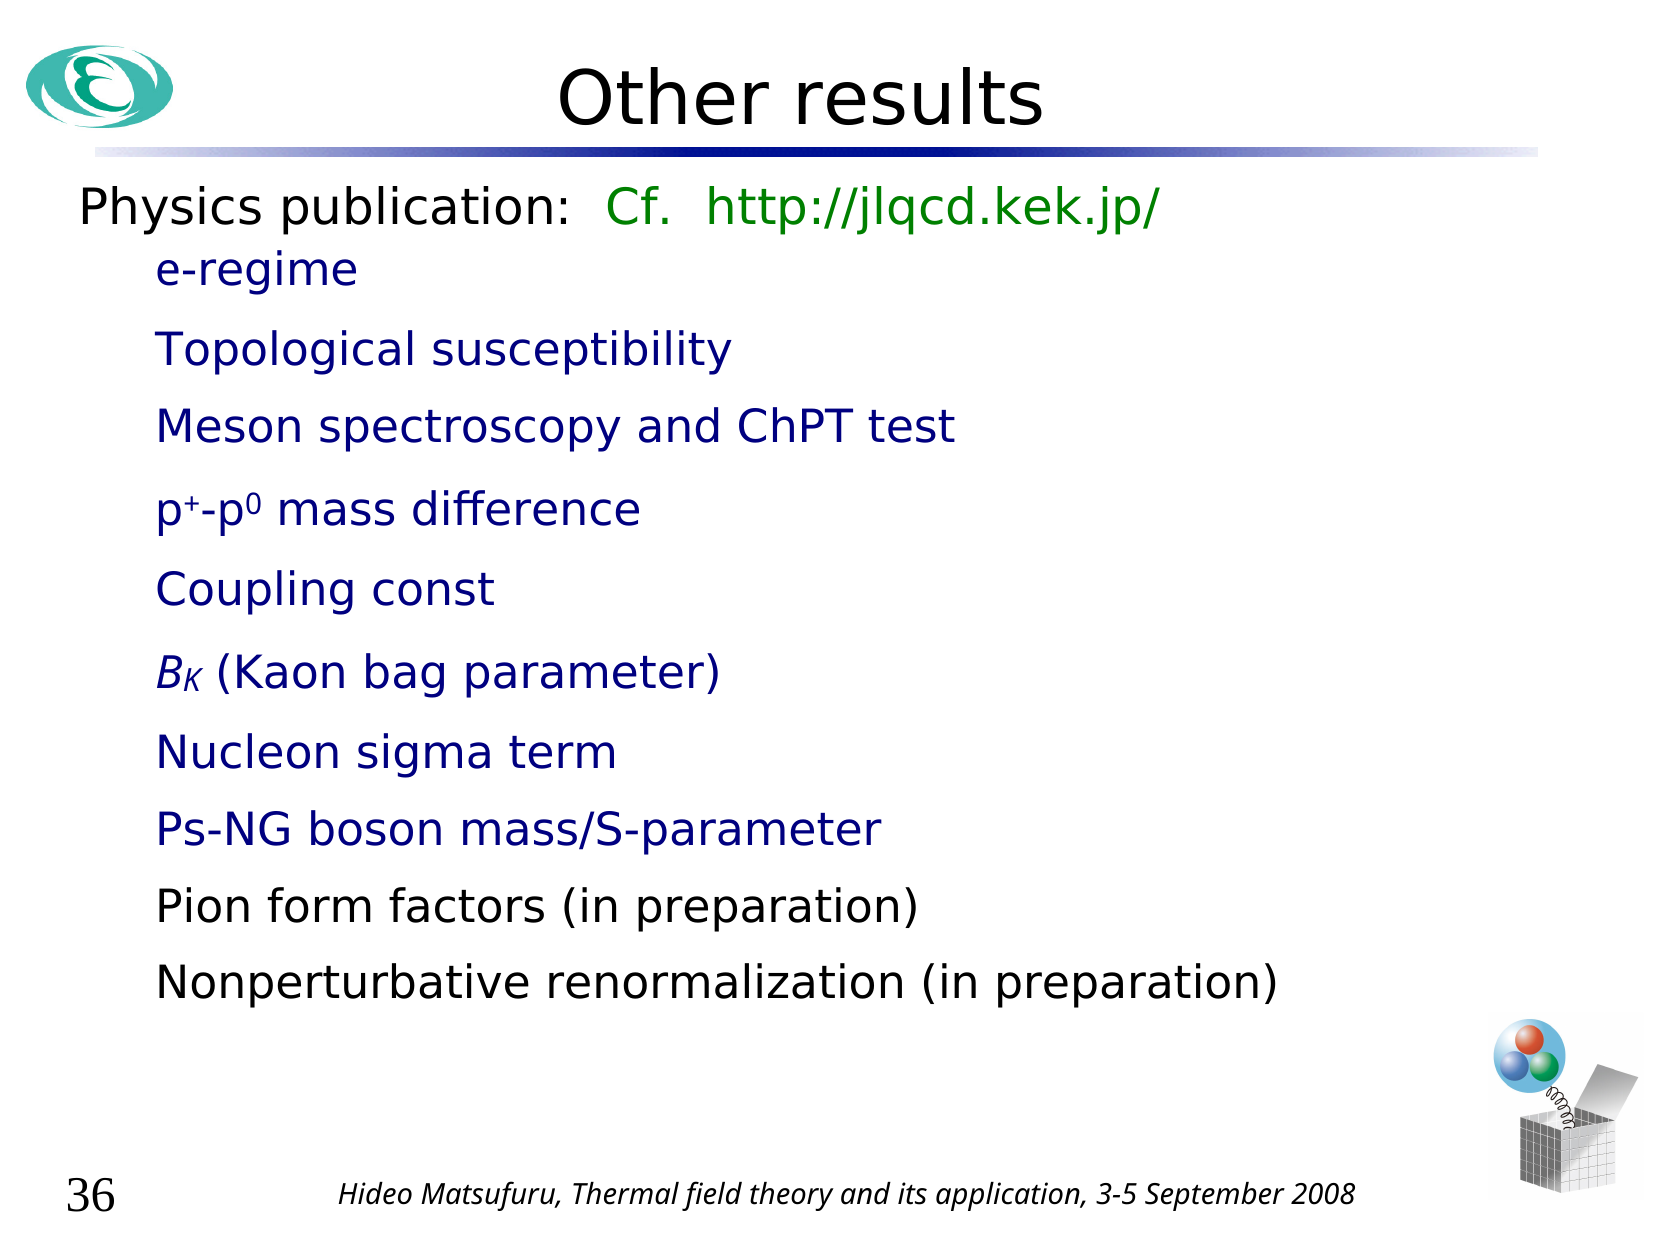

# Other results
Physics publication: Cf. http://jlqcd.kek.jp/
e-regime
Topological susceptibility
Meson spectroscopy and ChPT test
p+-p0 mass difference
Coupling const
BK (Kaon bag parameter)
Nucleon sigma term
Ps-NG boson mass/S-parameter
Pion form factors (in preparation)
Nonperturbative renormalization (in preparation)